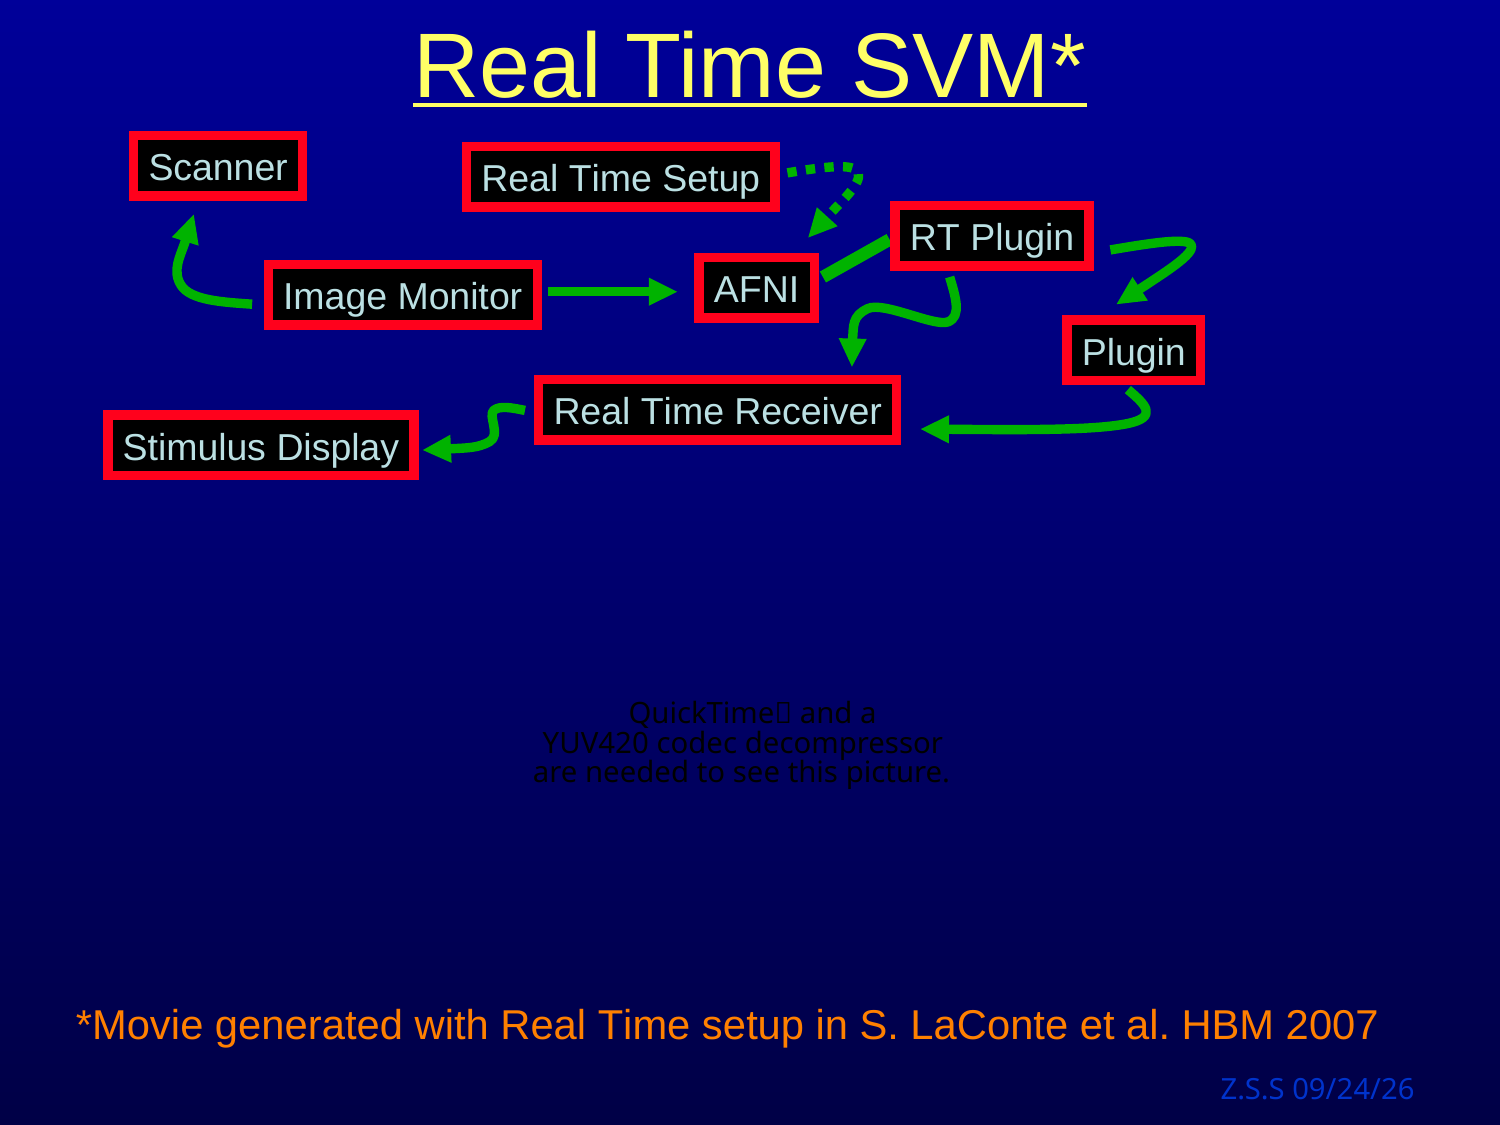

# Real Time SVM*
Scanner
Real Time Setup
RT Plugin
AFNI
Image Monitor
Plugin
Real Time Receiver
Stimulus Display
*Movie generated with Real Time setup in S. LaConte et al. HBM 2007